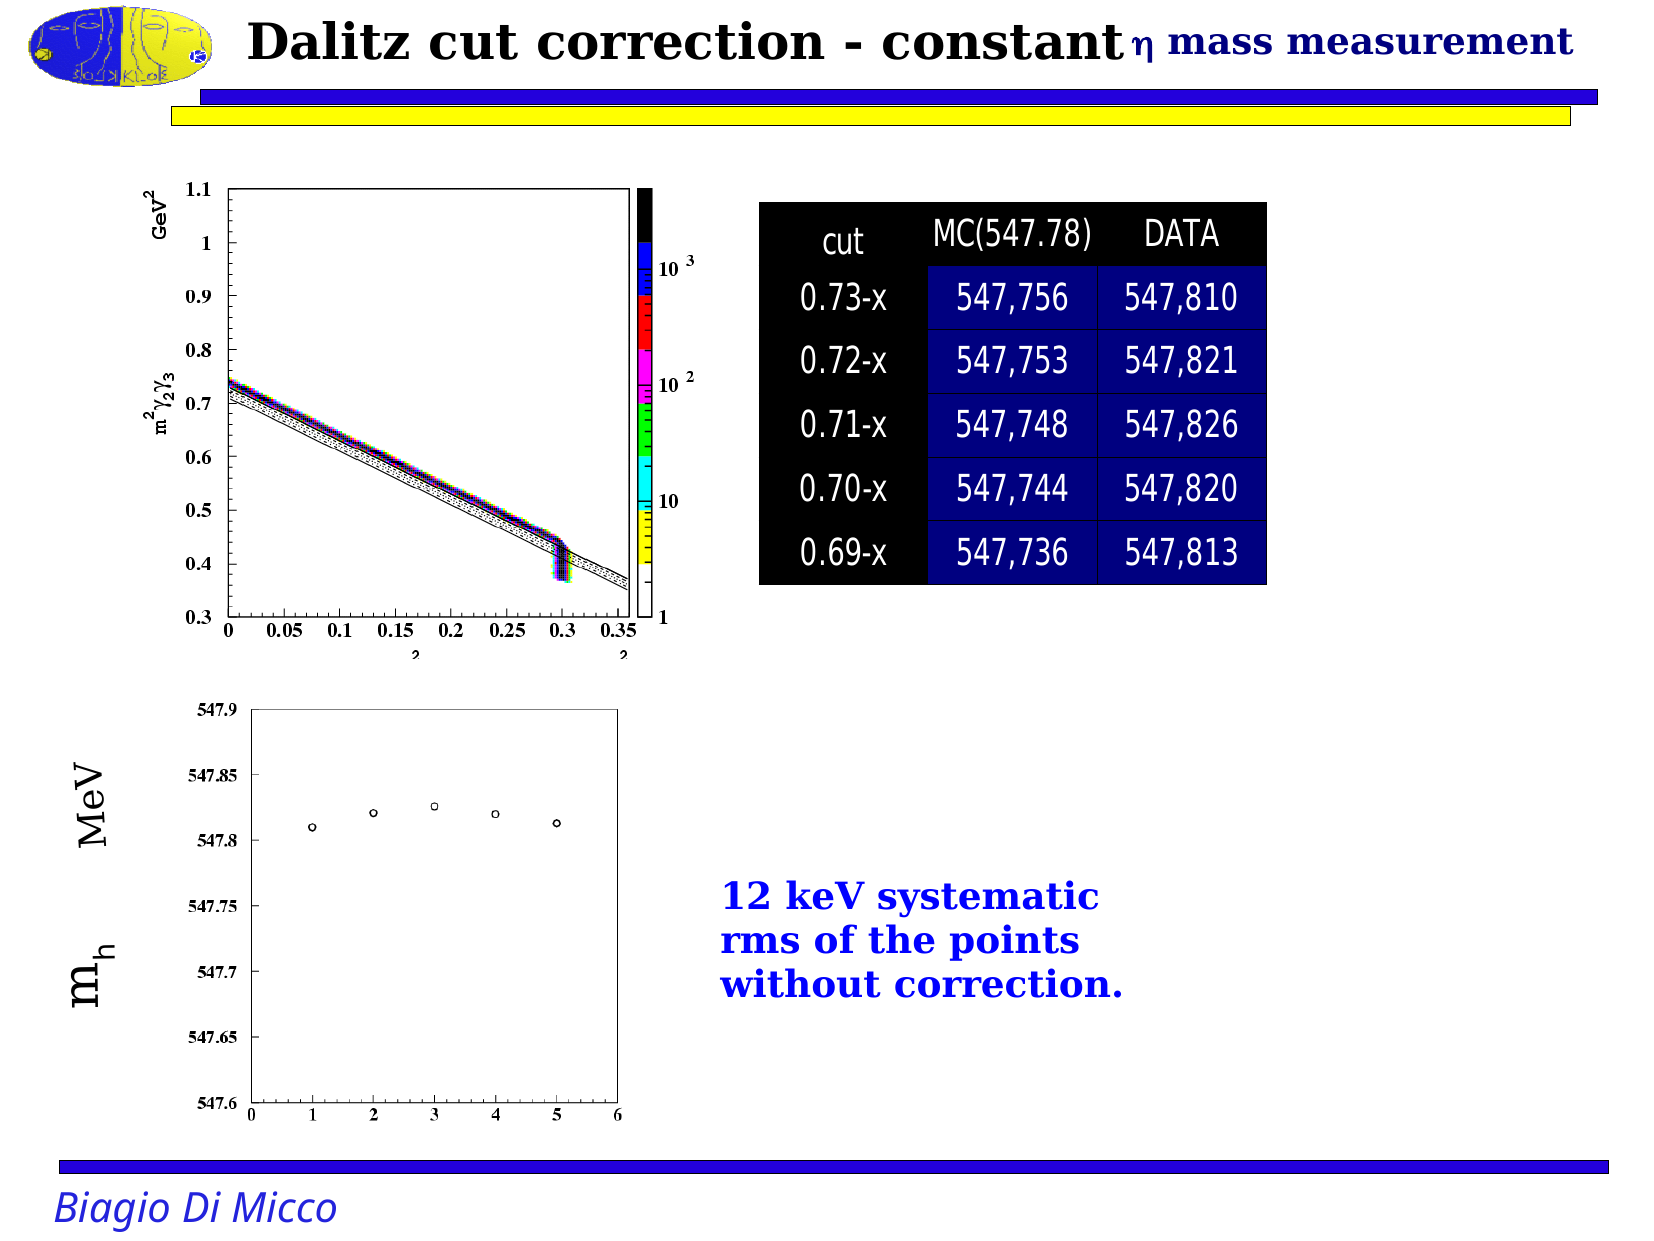

Dalitz cut correction - constant
MeV
12 keV systematic
rms of the points without correction.
mh